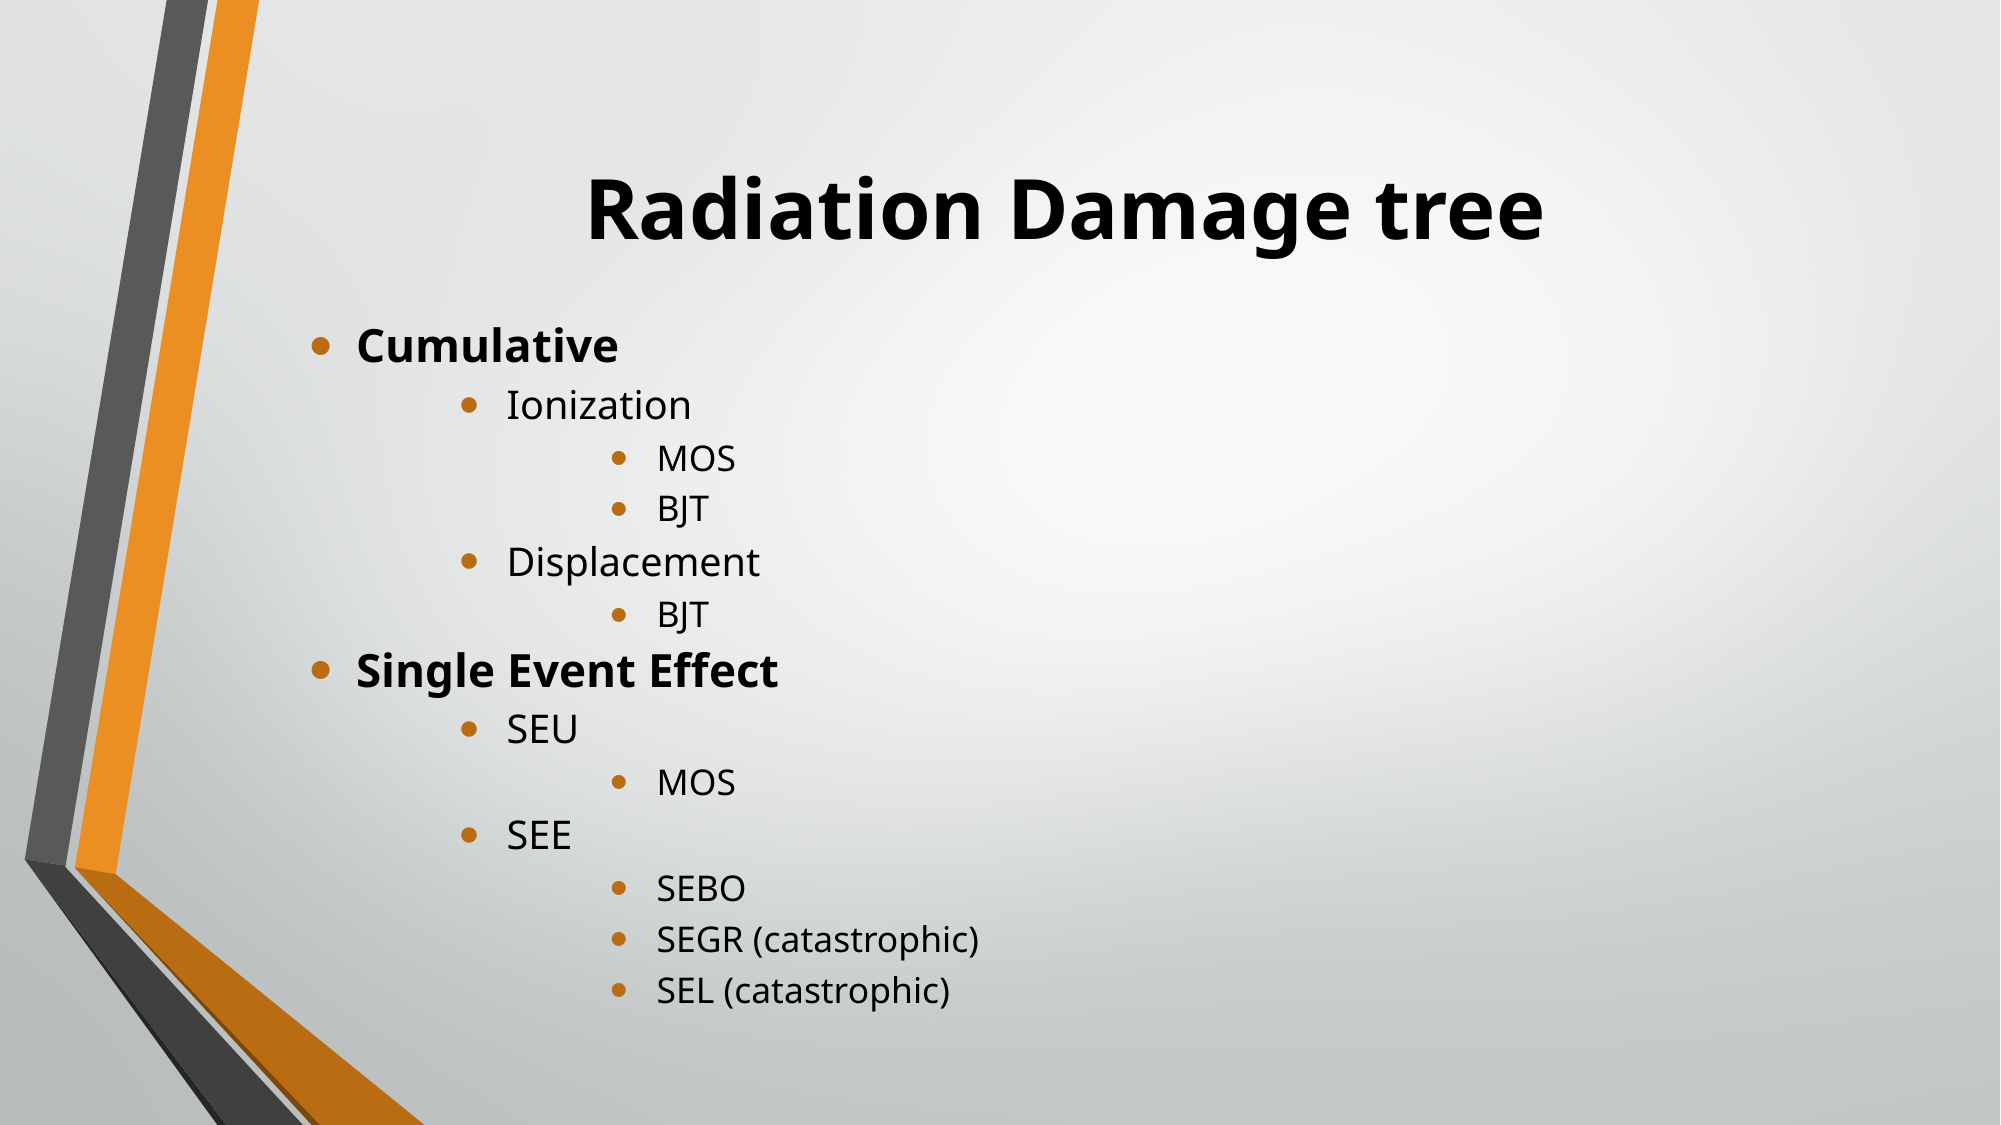

# Radiation Damage tree
Cumulative
Ionization
MOS
BJT
Displacement
BJT
Single Event Effect
SEU
MOS
SEE
SEBO
SEGR (catastrophic)
SEL (catastrophic)